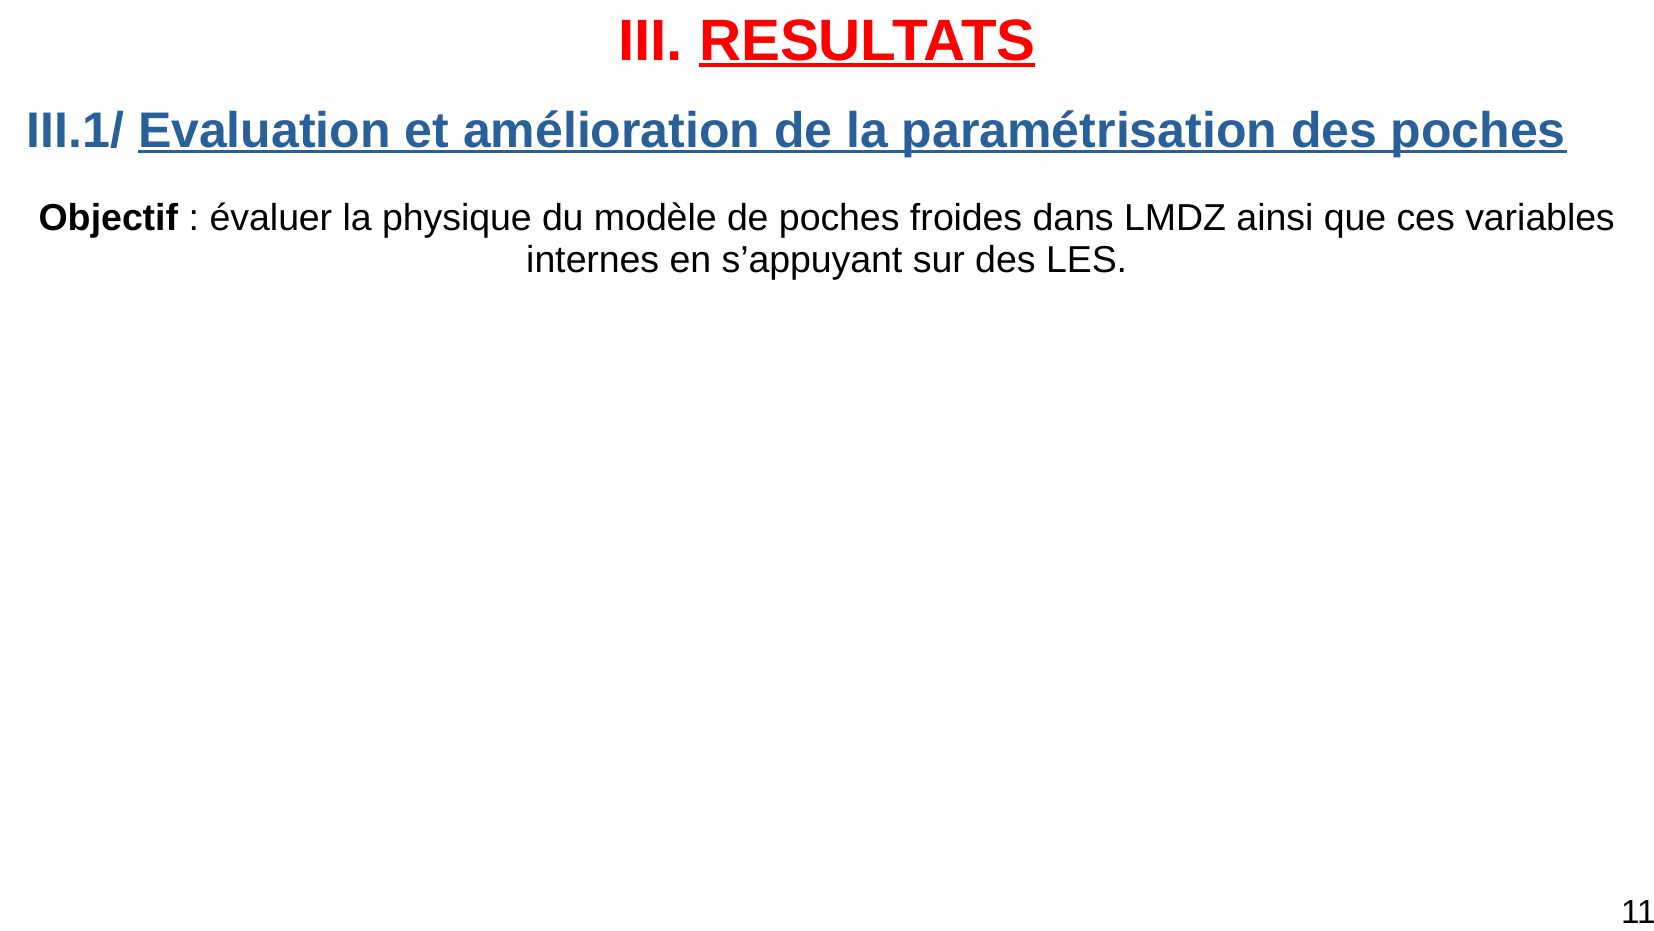

III. RESULTATS
III.1/ Evaluation et amélioration de la paramétrisation des poches
Objectif : évaluer la physique du modèle de poches froides dans LMDZ ainsi que ces variables internes en s’appuyant sur des LES.
11